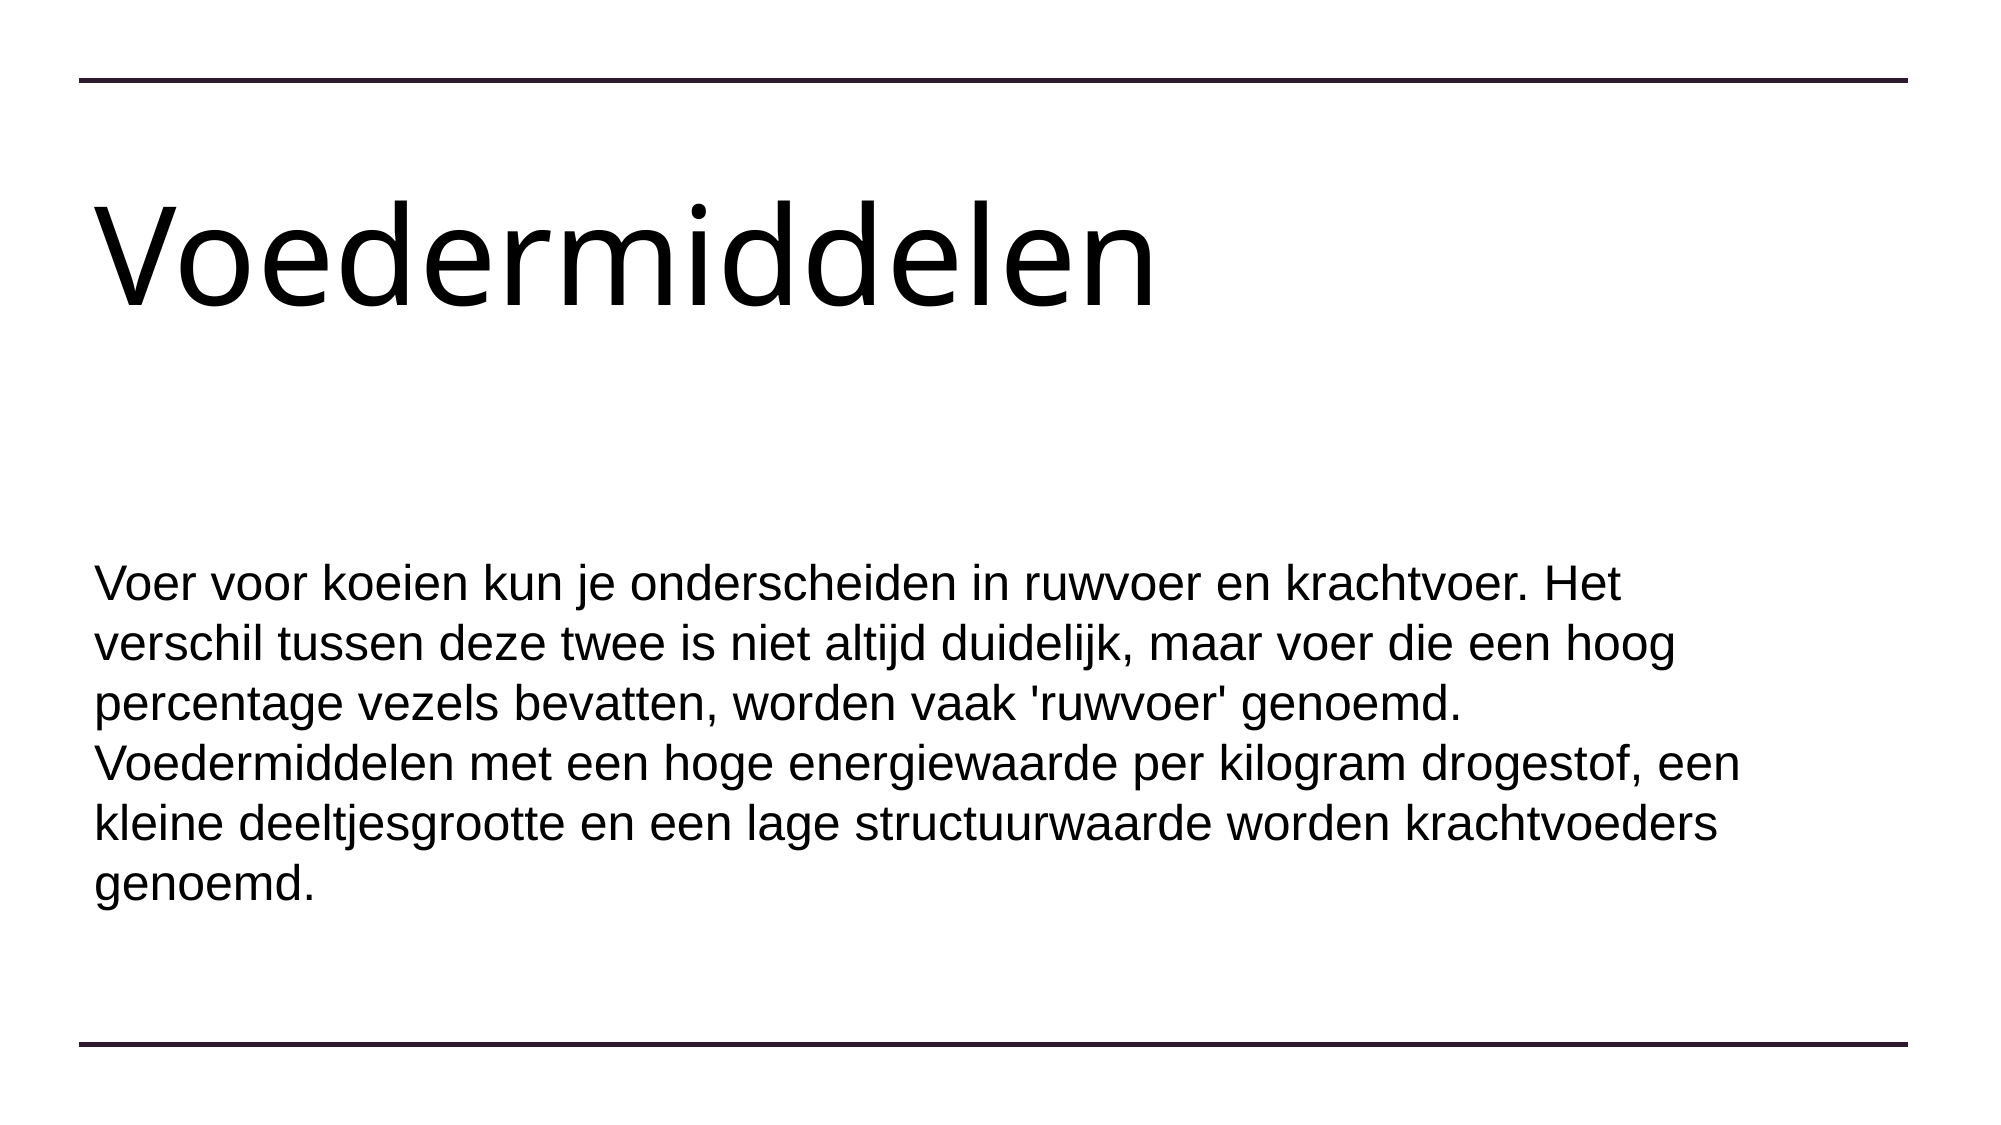

# Voedermiddelen
Voer voor koeien kun je onderscheiden in ruwvoer en krachtvoer. Het verschil tussen deze twee is niet altijd duidelijk, maar voer die een hoog percentage vezels bevatten, worden vaak 'ruwvoer' genoemd. Voedermiddelen met een hoge energiewaarde per kilogram drogestof, een kleine deeltjesgrootte en een lage structuurwaarde worden krachtvoeders genoemd.